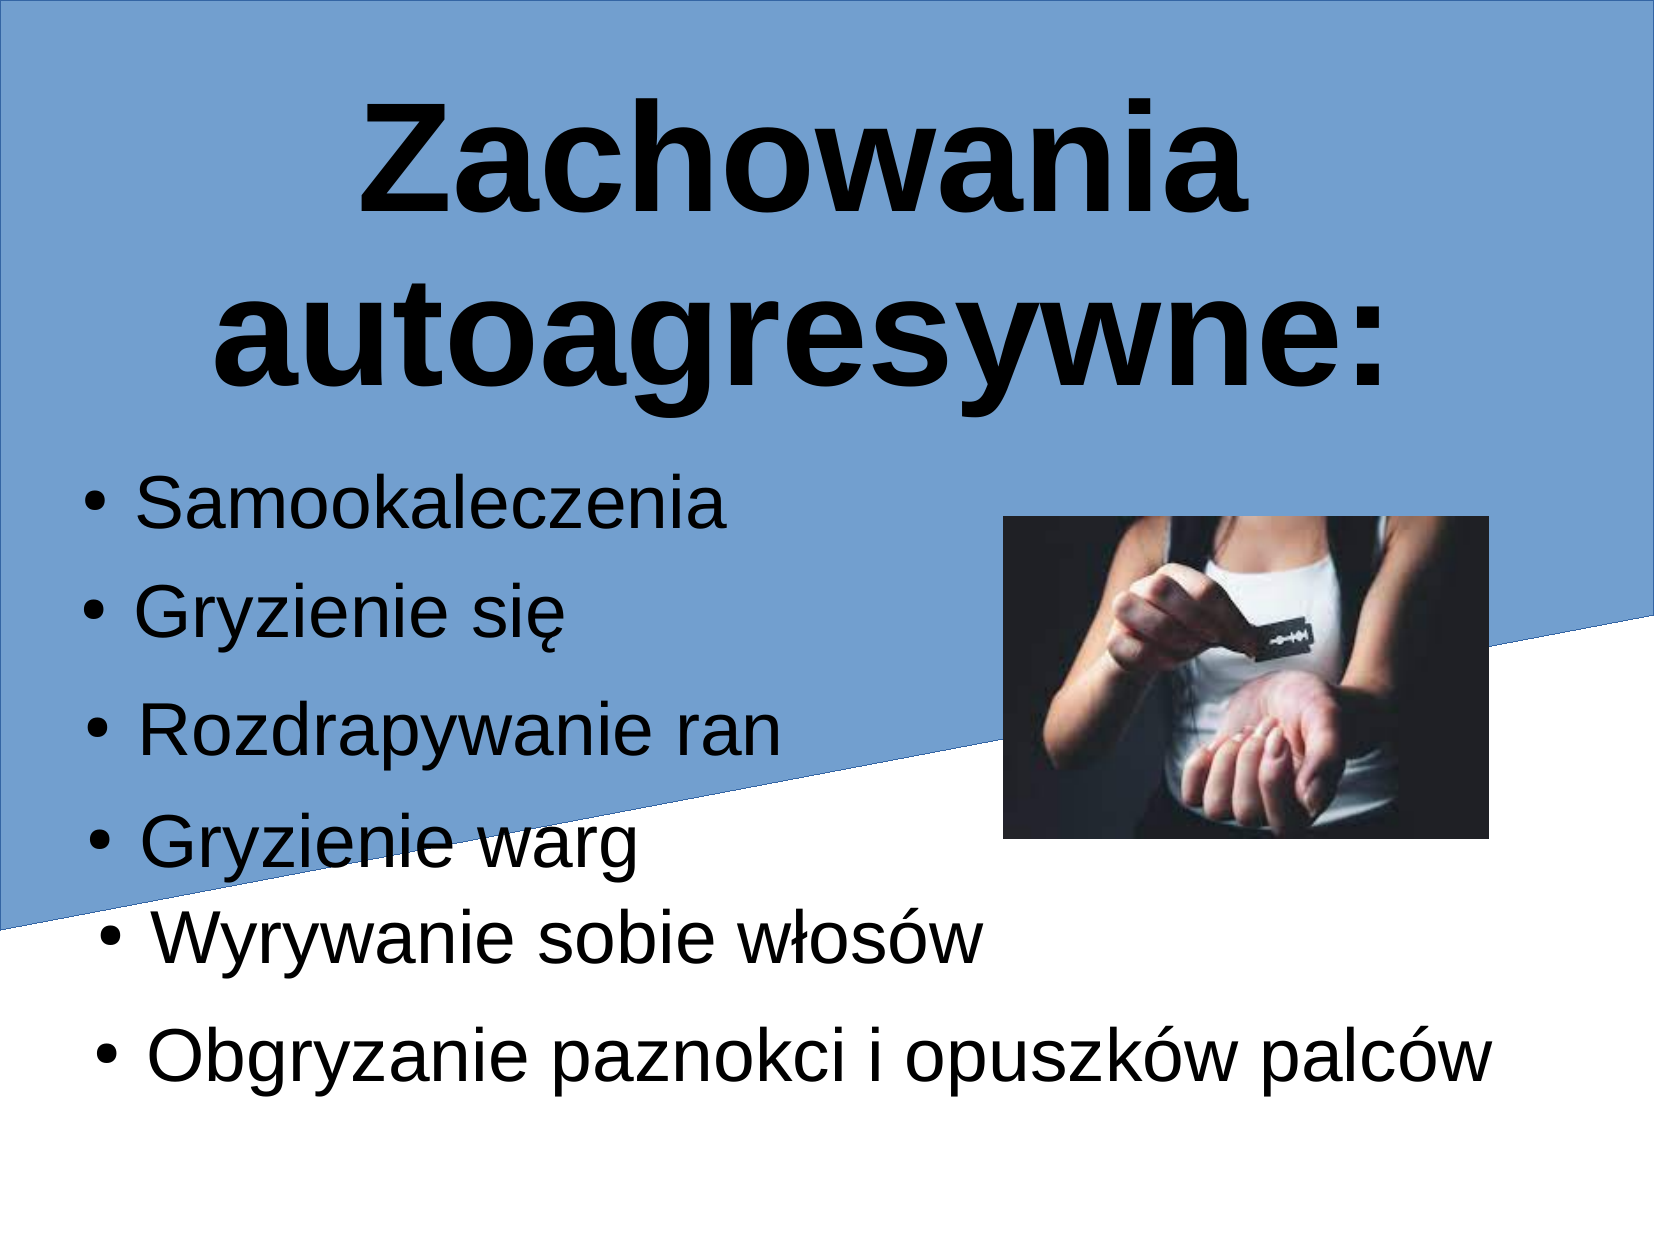

# Zachowania autoagresywne:
Samookaleczenia
Gryzienie się
Rozdrapywanie ran
Gryzienie warg
Wyrywanie sobie włosów
Obgryzanie paznokci i opuszków palców